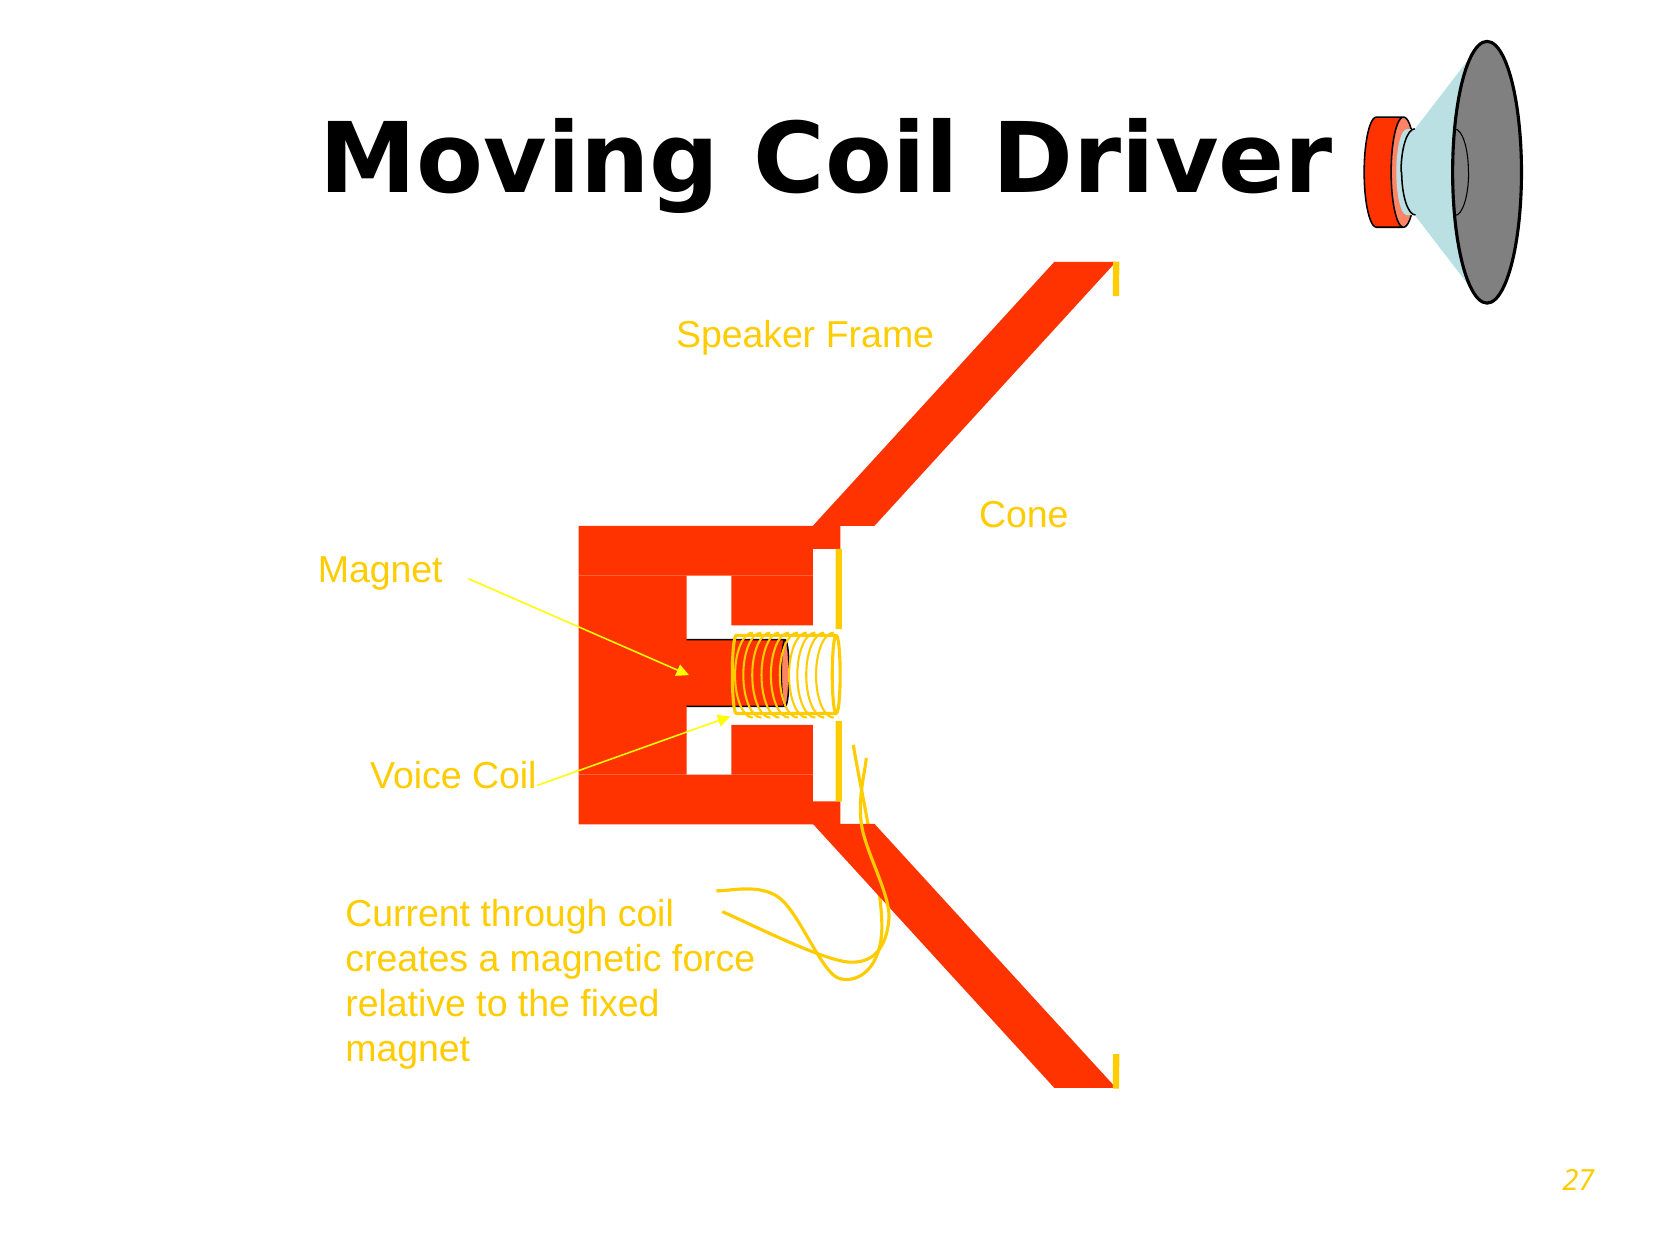

# Moving Coil Driver
Speaker Frame
Cone
Magnet
Voice Coil
Current through coil creates a magnetic force relative to the fixed magnet